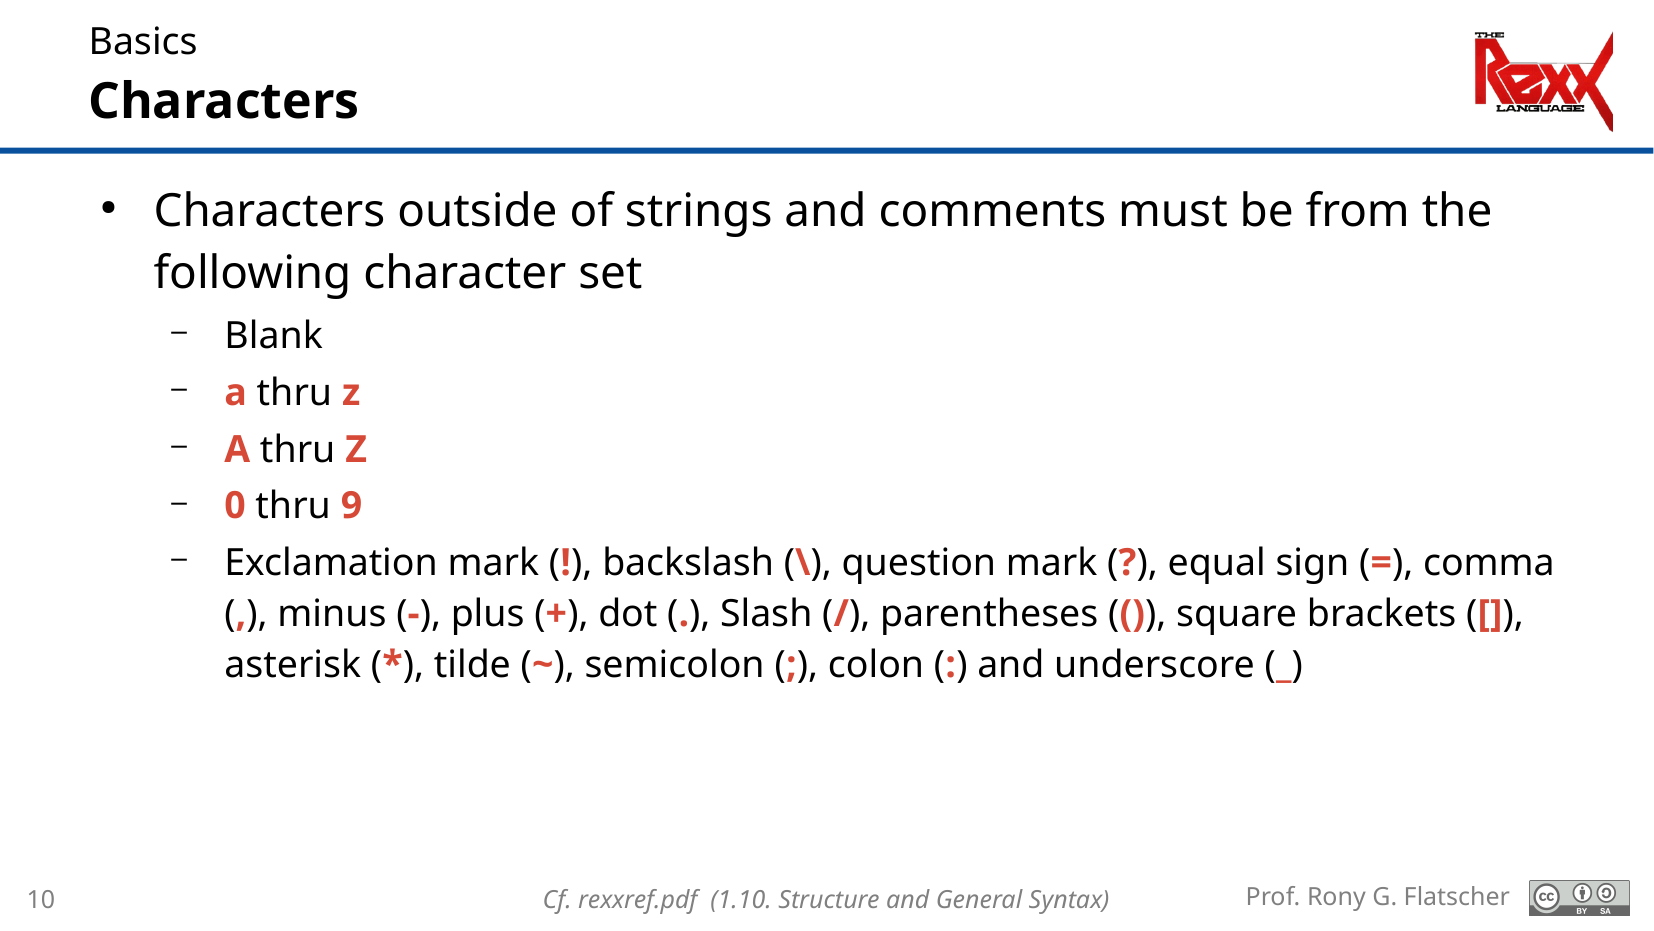

# Basics Characters
Characters outside of strings and comments must be from the following character set
Blank
a thru z
A thru Z
0 thru 9
Exclamation mark (!), backslash (\), question mark (?), equal sign (=), comma (,), minus (-), plus (+), dot (.), Slash (/), parentheses (()), square brackets ([]), asterisk (*), tilde (~), semicolon (;), colon (:) and underscore (_)
Cf. rexxref.pdf (1.10. Structure and General Syntax)